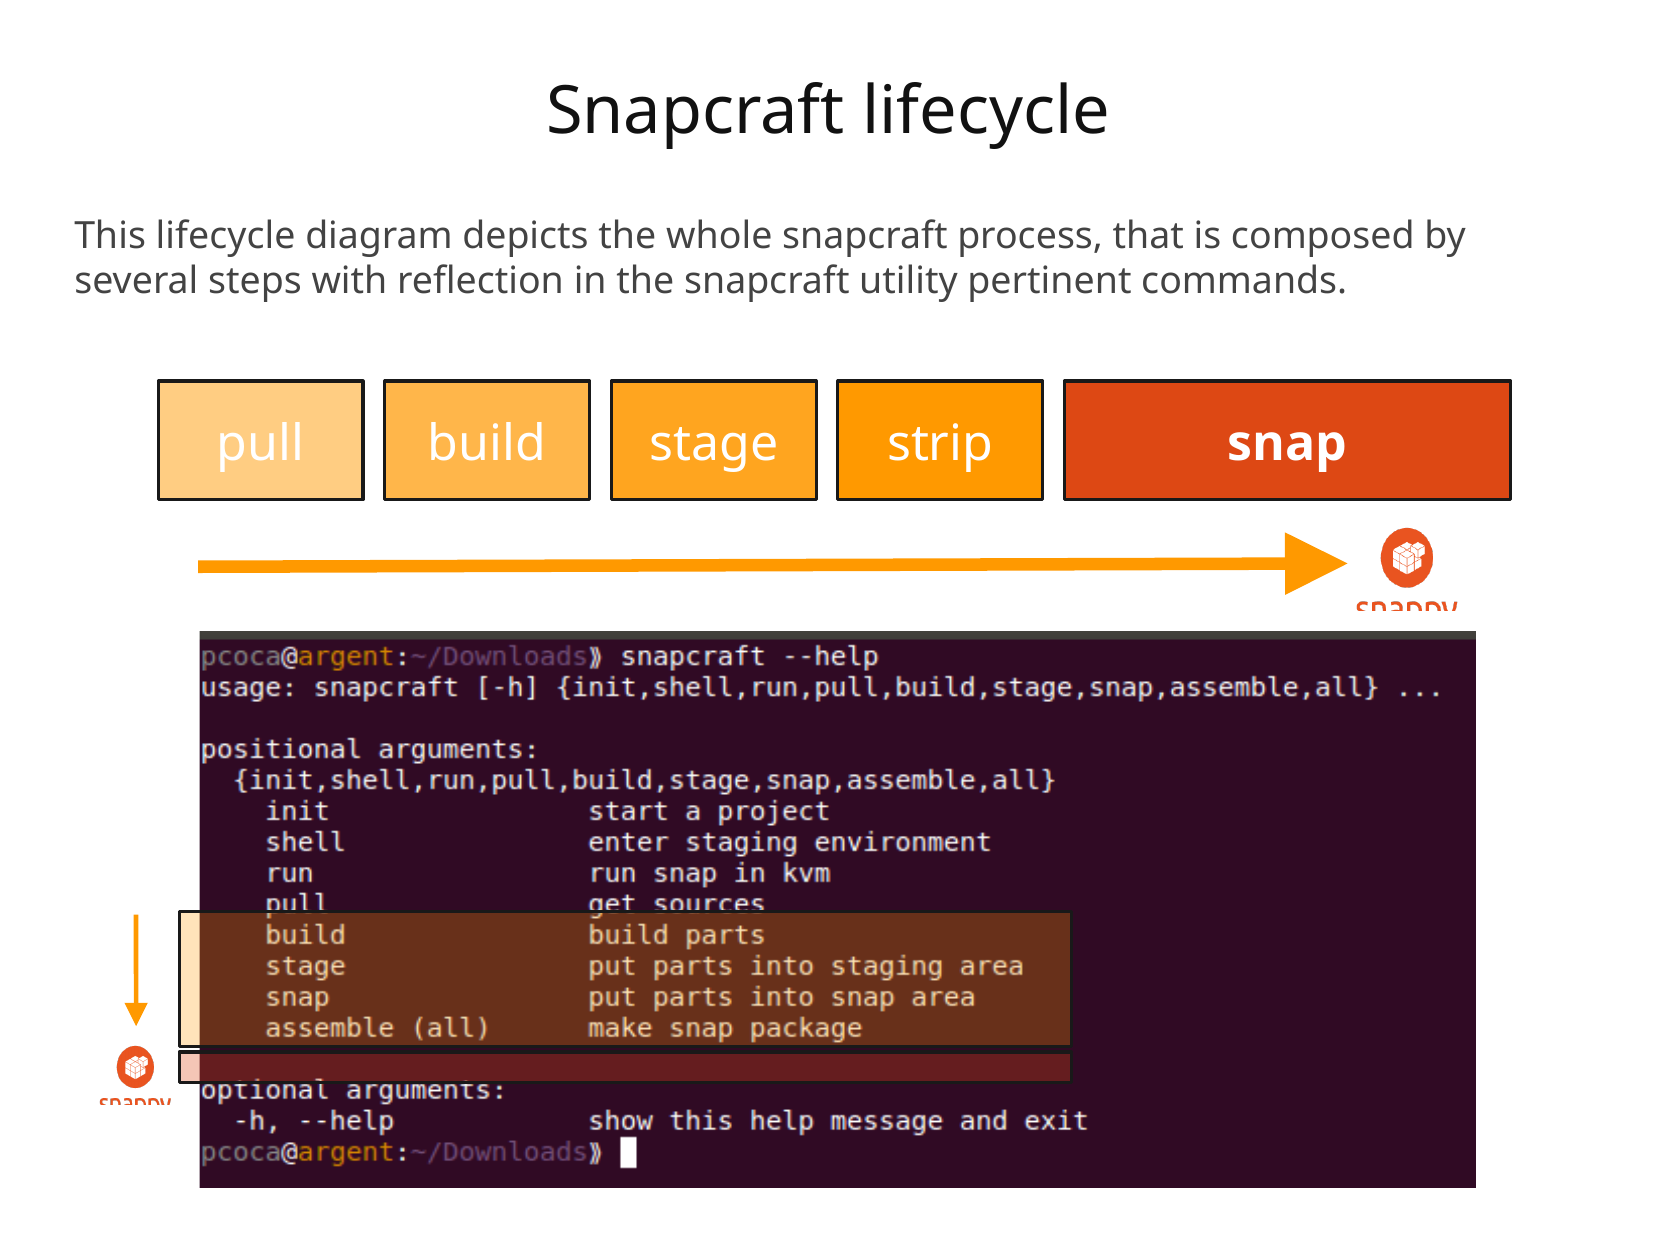

Snapcraft lifecycle
This lifecycle diagram depicts the whole snapcraft process, that is composed by several steps with reflection in the snapcraft utility pertinent commands.
pull
build
stage
strip
snap